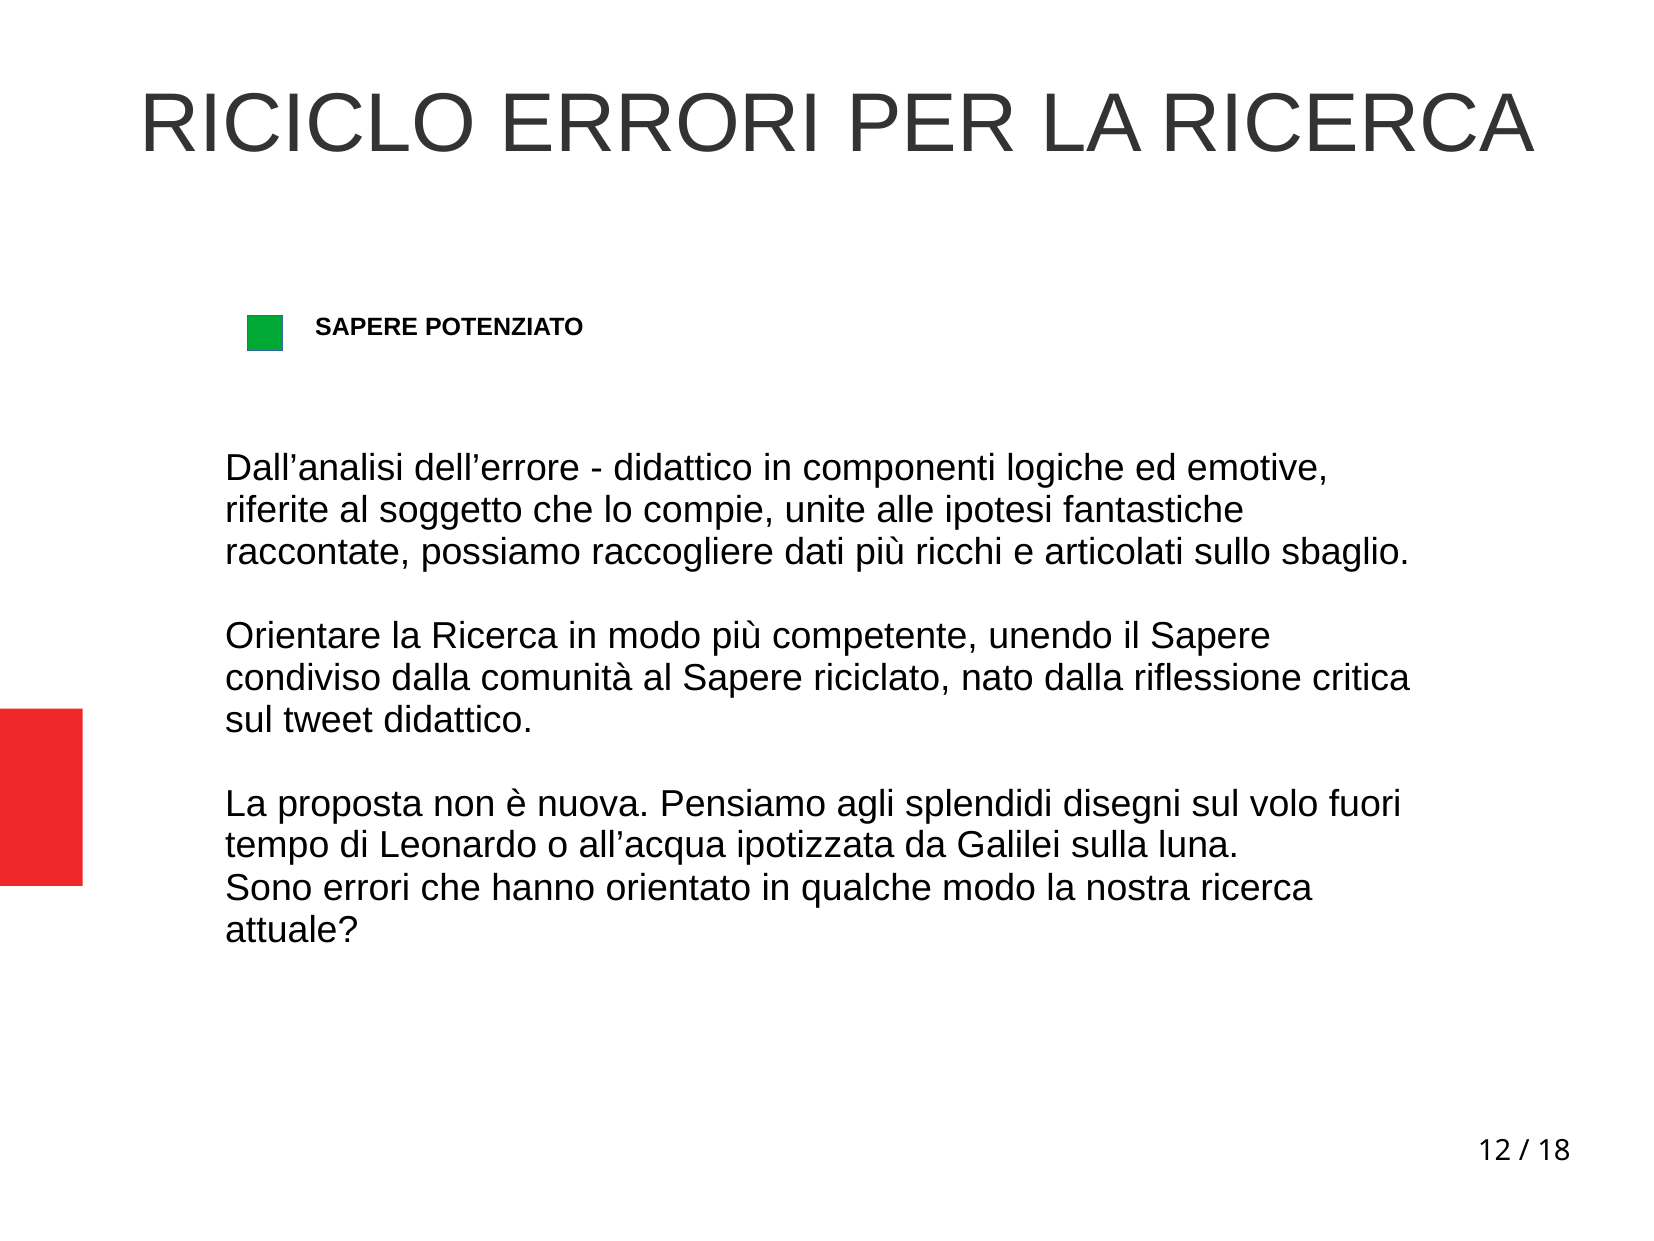

# RICICLO ERRORI PER LA RICERCA
SAPERE POTENZIATO
Dall’analisi dell’errore - didattico in componenti logiche ed emotive, riferite al soggetto che lo compie, unite alle ipotesi fantastiche raccontate, possiamo raccogliere dati più ricchi e articolati sullo sbaglio.
Orientare la Ricerca in modo più competente, unendo il Sapere condiviso dalla comunità al Sapere riciclato, nato dalla riflessione critica sul tweet didattico.
La proposta non è nuova. Pensiamo agli splendidi disegni sul volo fuori tempo di Leonardo o all’acqua ipotizzata da Galilei sulla luna.
Sono errori che hanno orientato in qualche modo la nostra ricerca attuale?
12